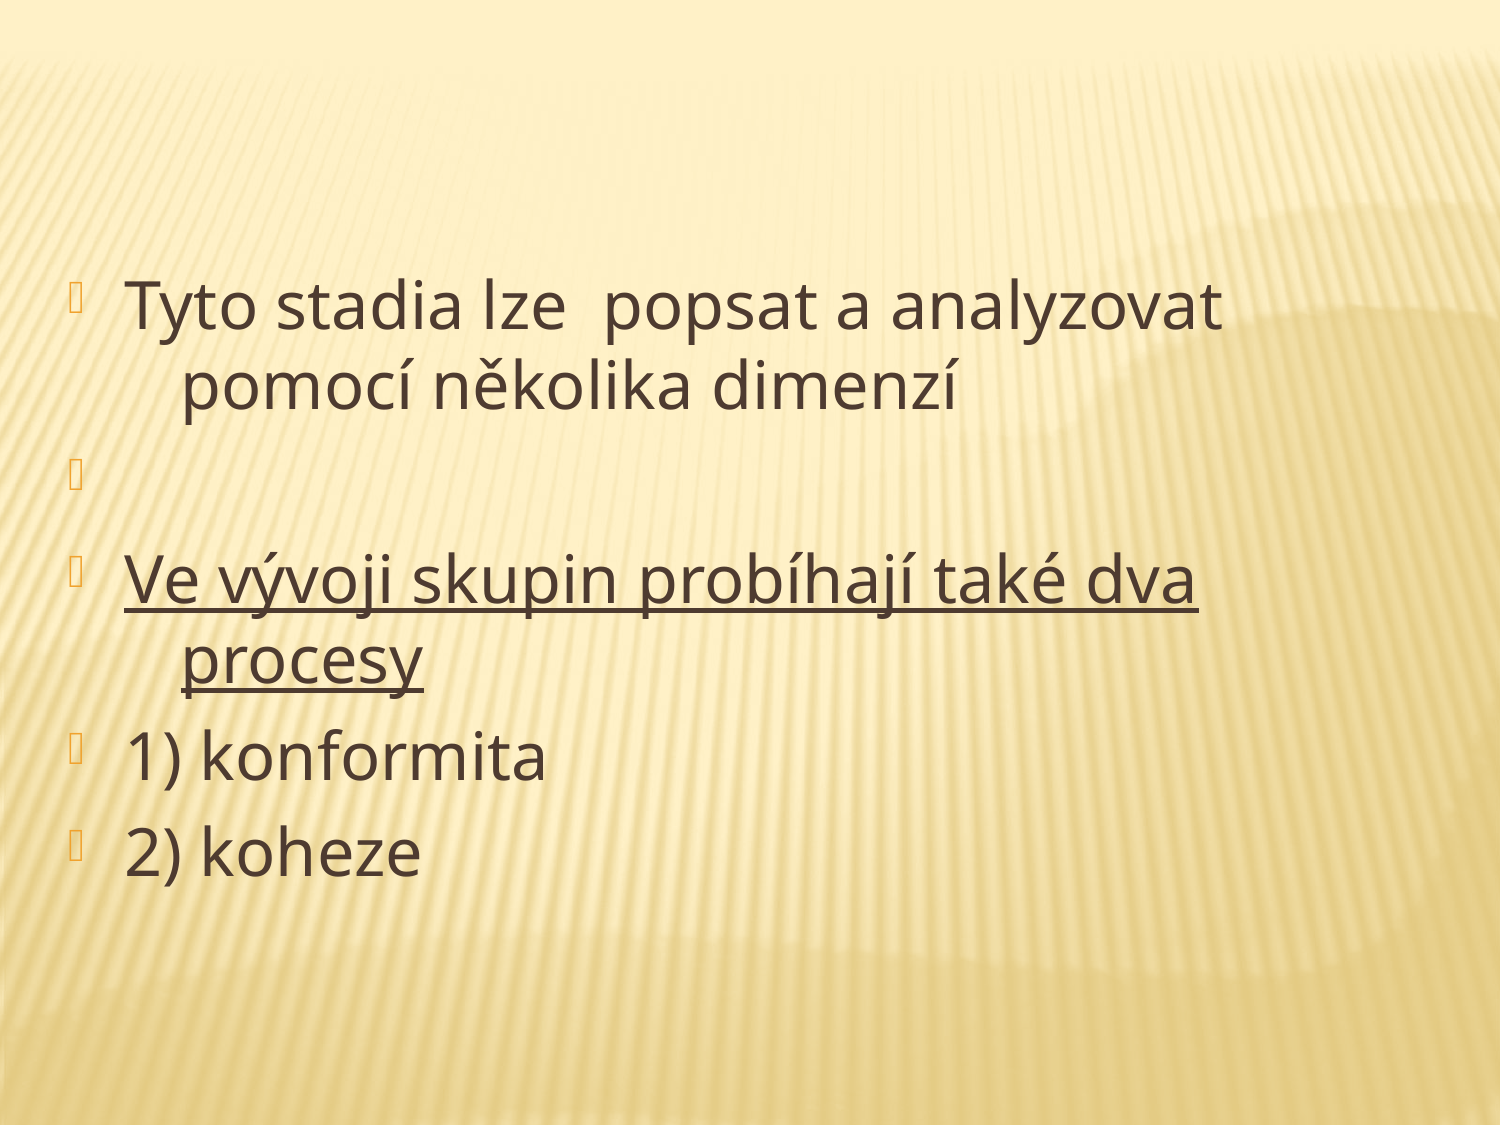

# Tyto stadia lze popsat a analyzovat pomocí několika dimenzí
Ve vývoji skupin probíhají také dva procesy
1) konformita
2) koheze